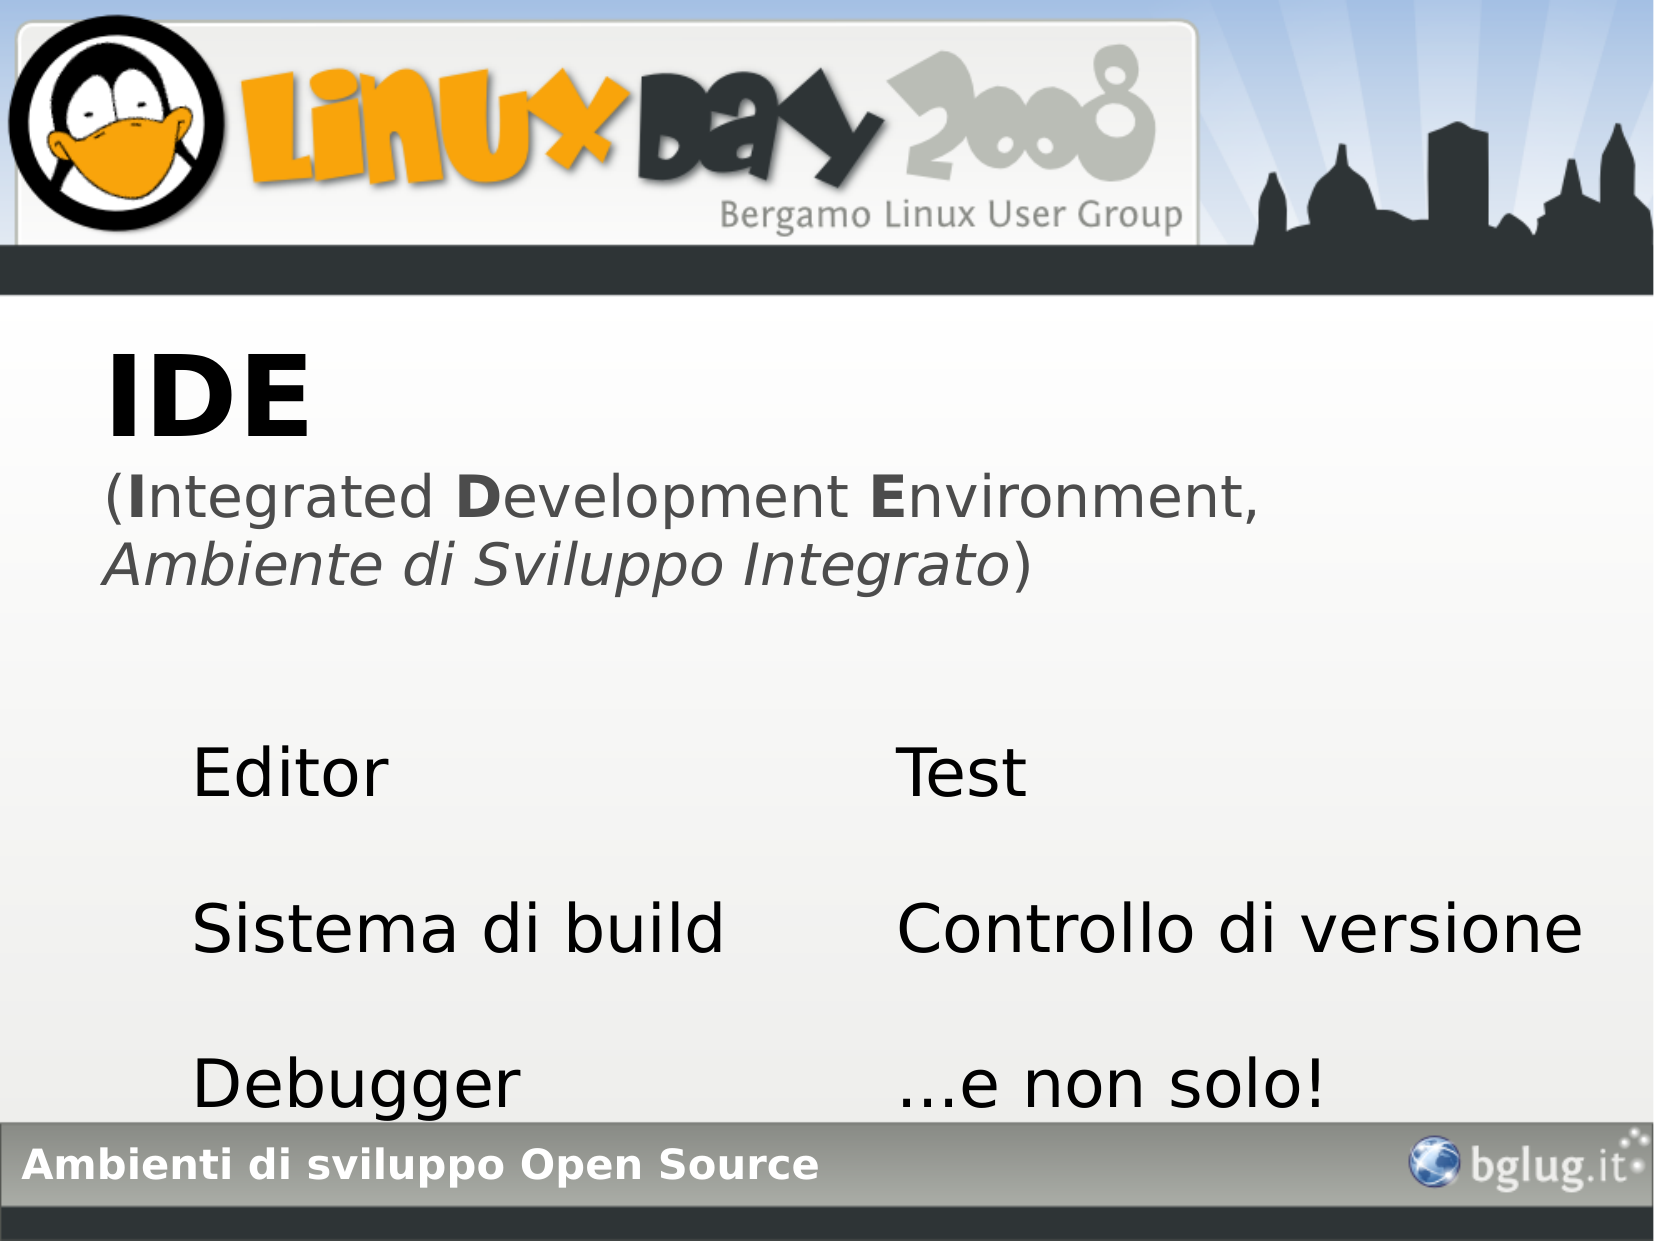

IDE
(Integrated Development Environment,
Ambiente di Sviluppo Integrato)
Editor
Sistema di build
Debugger
Test
Controllo di versione
...e non solo!
Ambienti di sviluppo Open Source